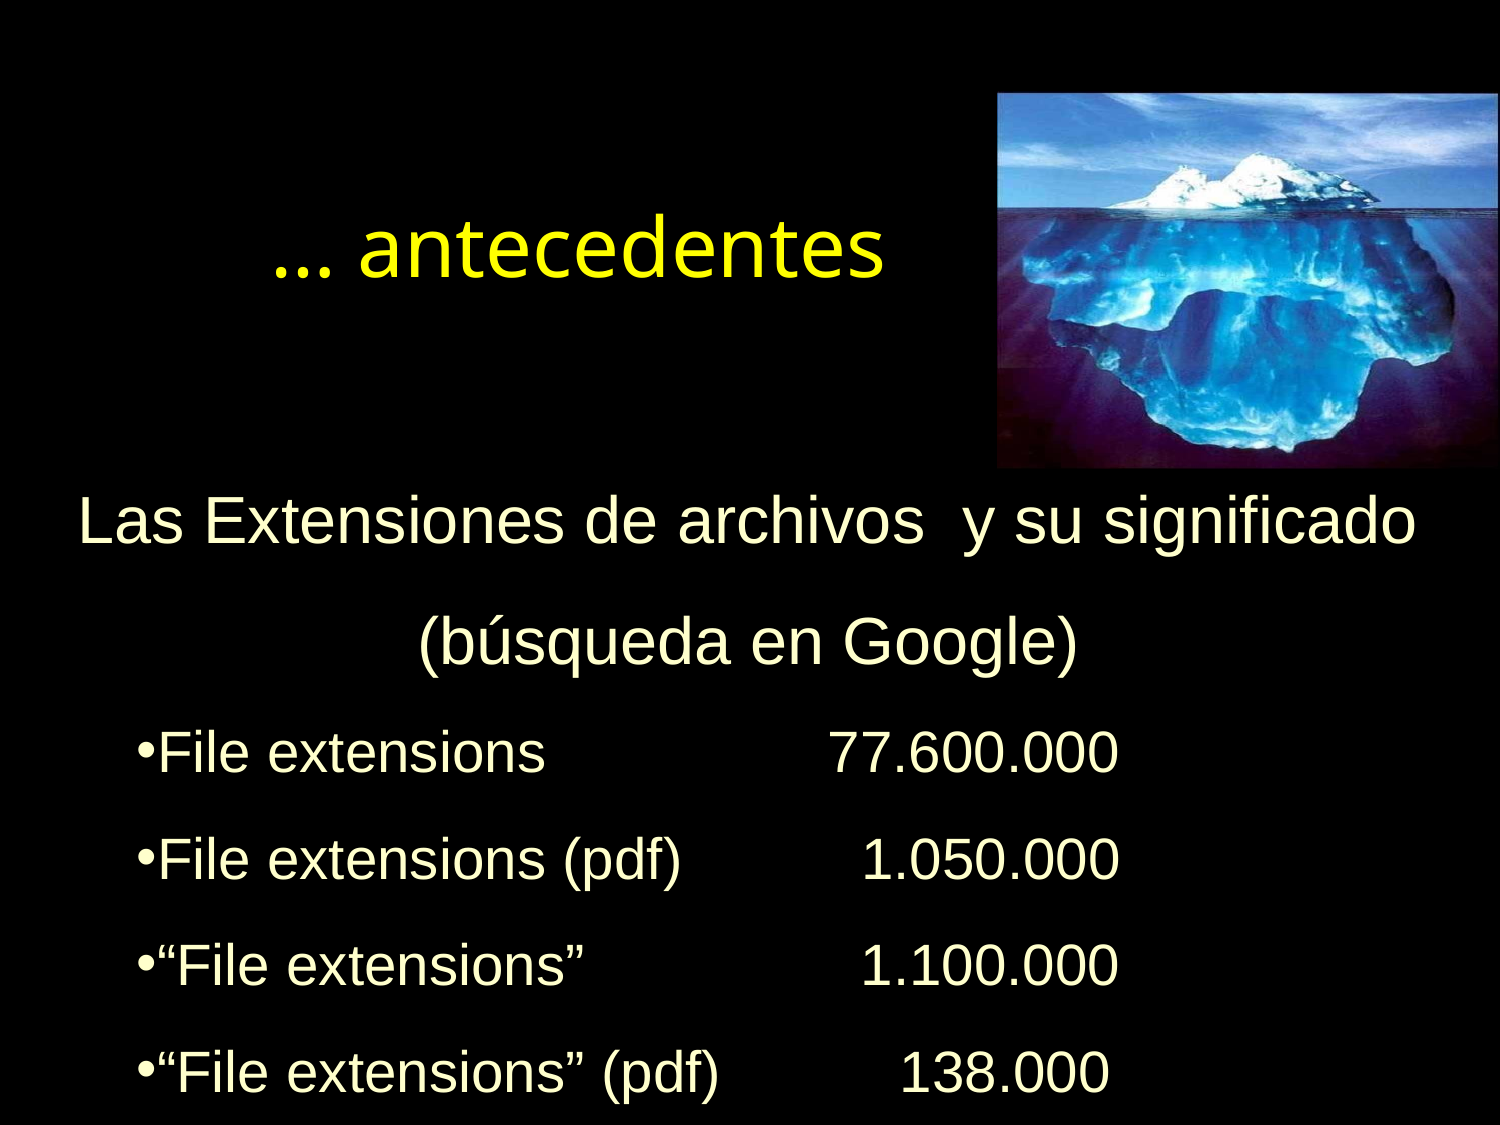

# … antecedentes
Las Extensiones de archivos y su significado
(búsqueda en Google)
File extensions 	 77.600.000
File extensions (pdf) 1.050.000
“File extensions” 1.100.000
“File extensions” (pdf) 138.000